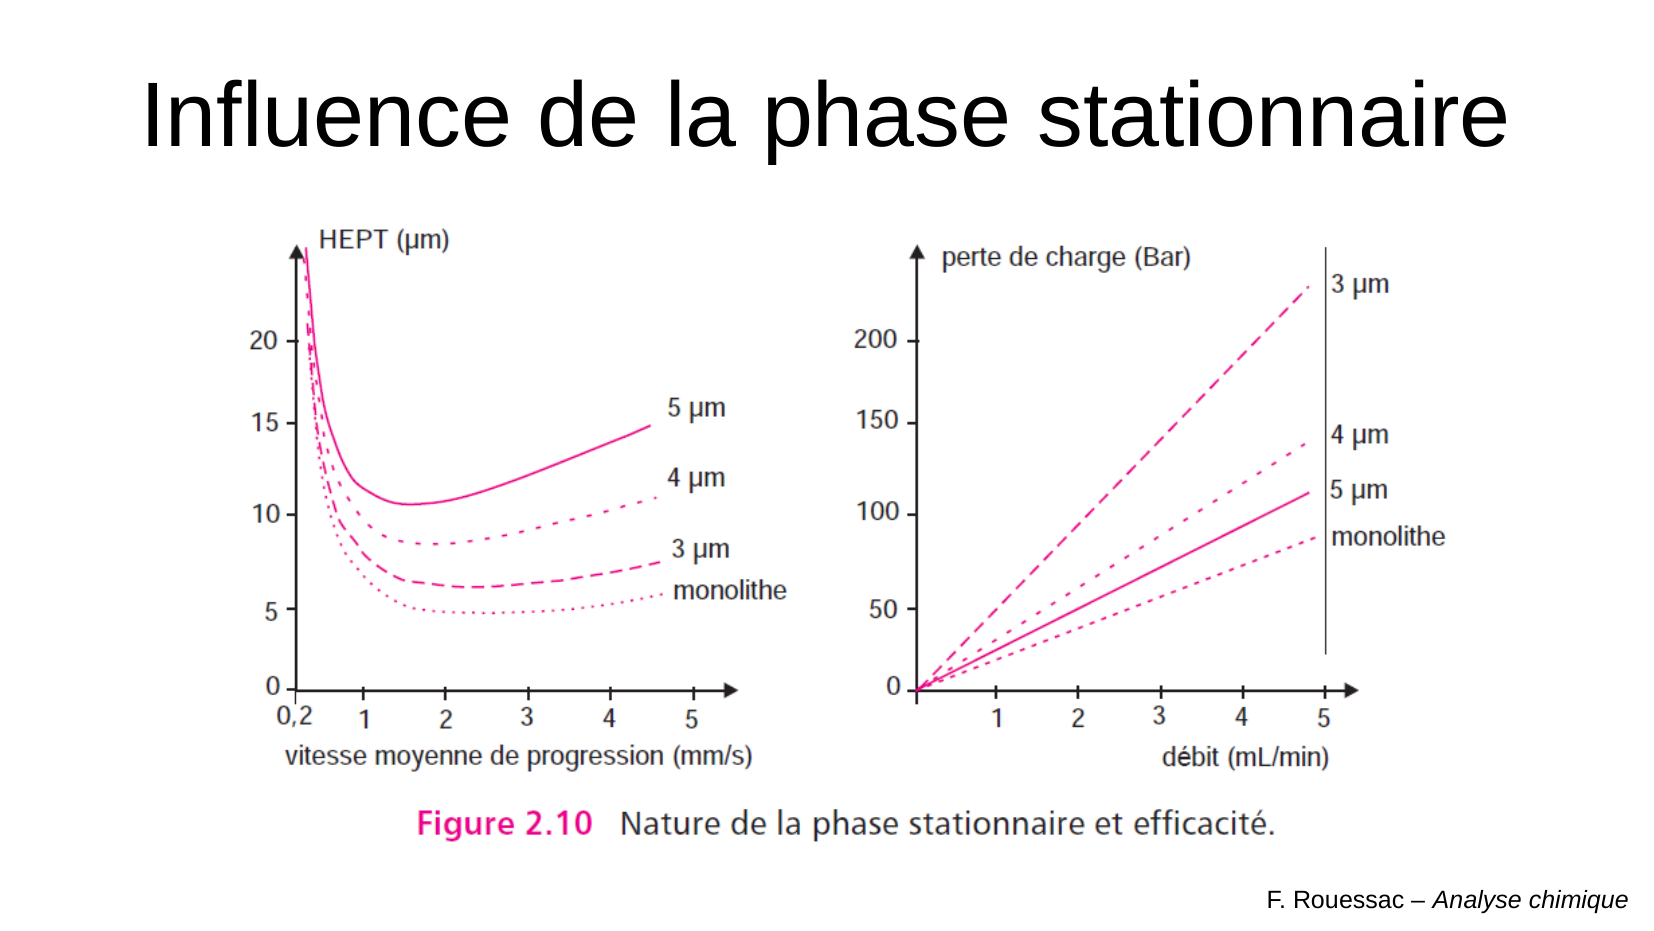

# Influence de la phase stationnaire
F. Rouessac – Analyse chimique